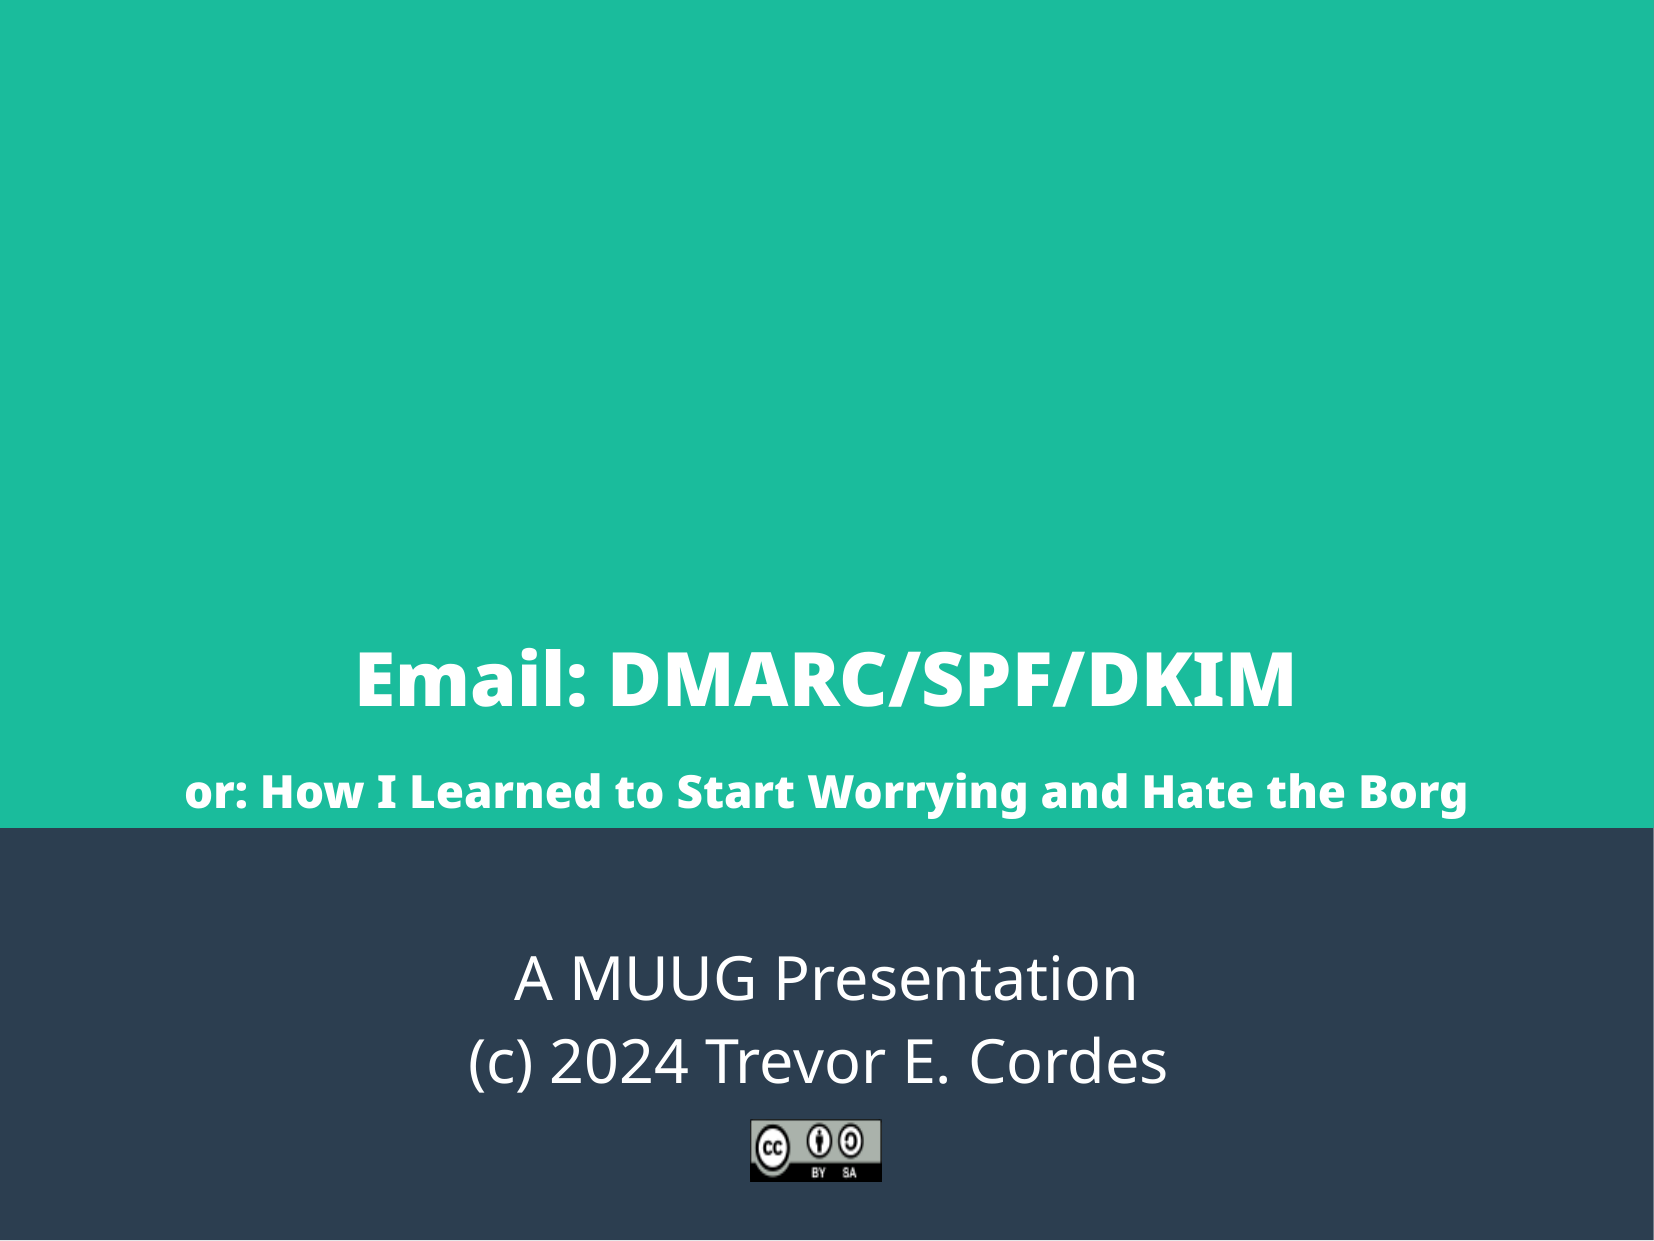

# Email: DMARC/SPF/DKIM or: How I Learned to Start Worrying and Hate the Borg
A MUUG Presentation
(c) 2024 Trevor E. Cordes